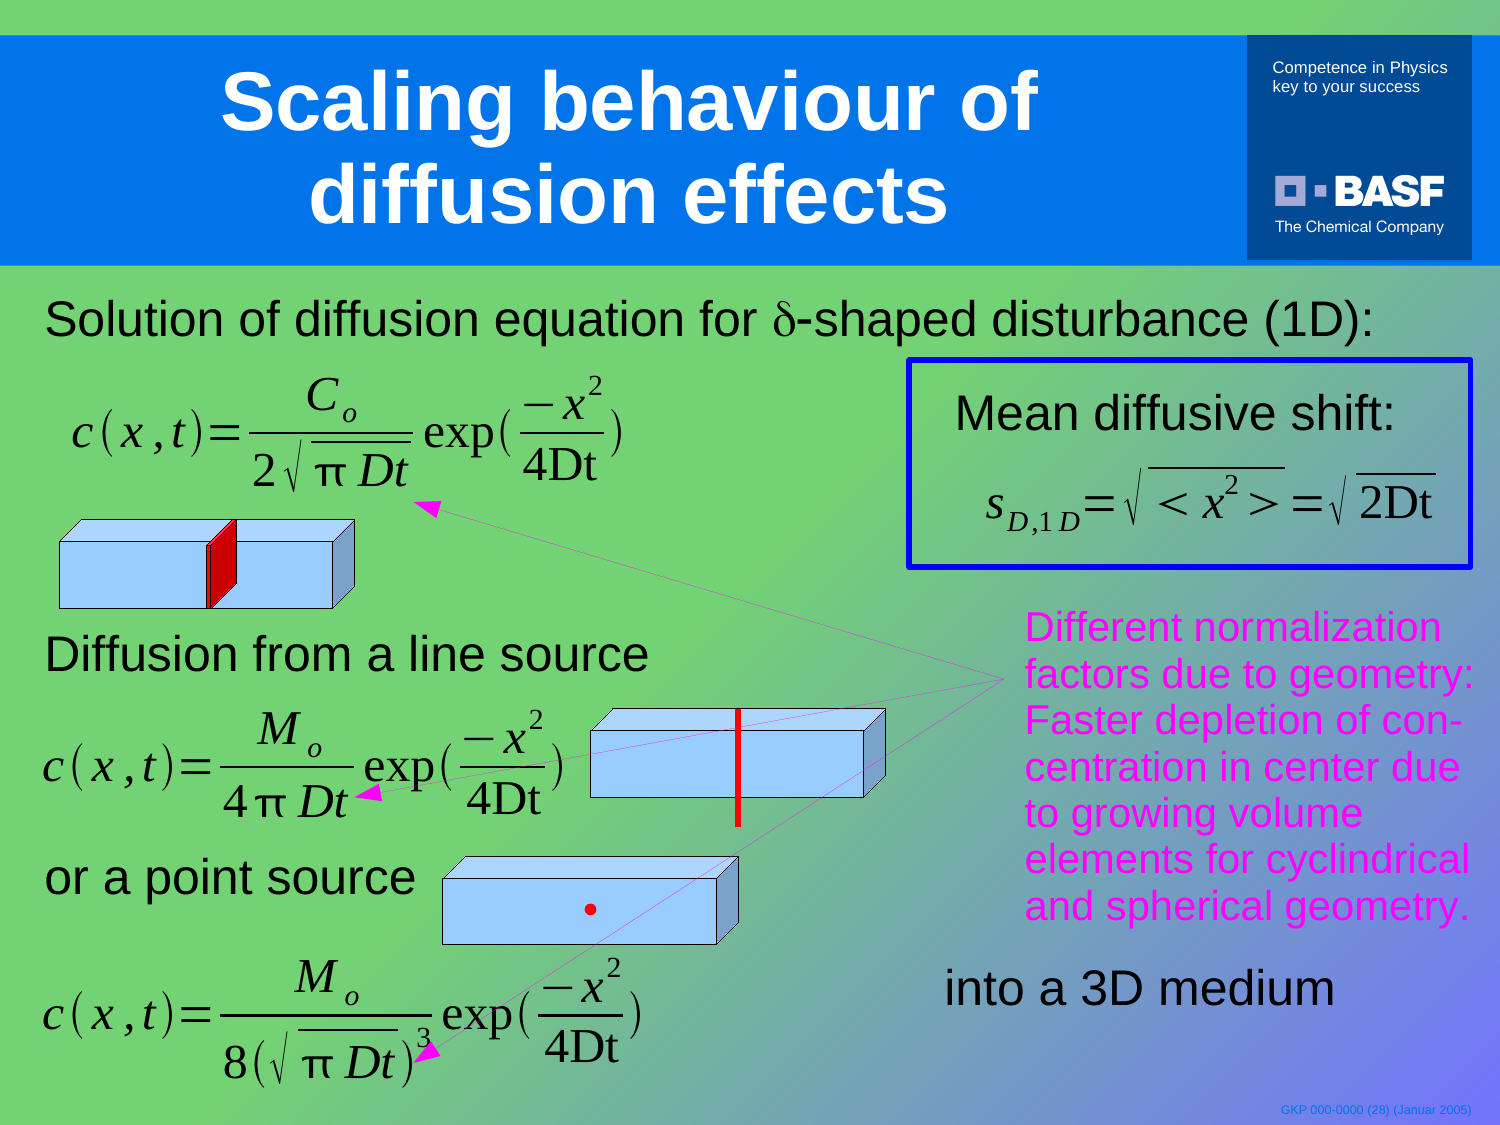

# Scaling behaviour of diffusion effects
Solution of diffusion equation for d-shaped disturbance (1D):
Diffusion from a line source
or a point source
						into a 3D medium
Mean diffusive shift:
Different normalization
factors due to geometry:
Faster depletion of con-
centration in center due
to growing volume
elements for cyclindrical
and spherical geometry.